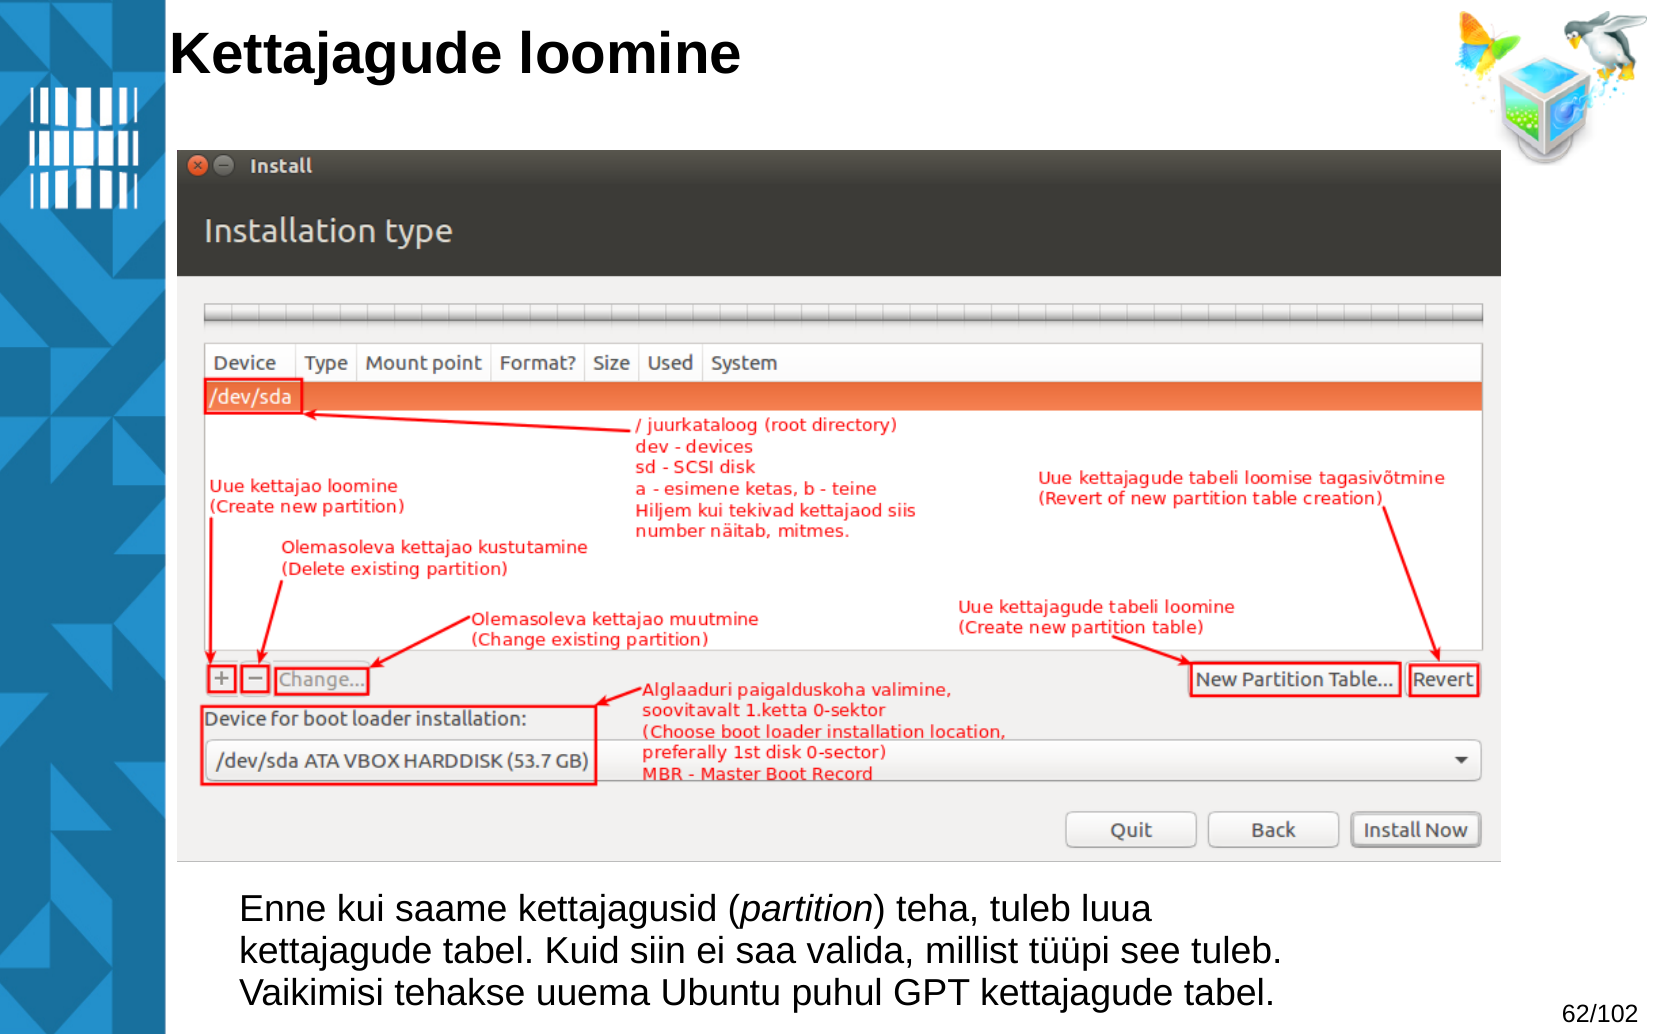

# Kettajagude loomine
Enne kui saame kettajagusid (partition) teha, tuleb luua kettajagude tabel. Kuid siin ei saa valida, millist tüüpi see tuleb. Vaikimisi tehakse uuema Ubuntu puhul GPT kettajagude tabel.